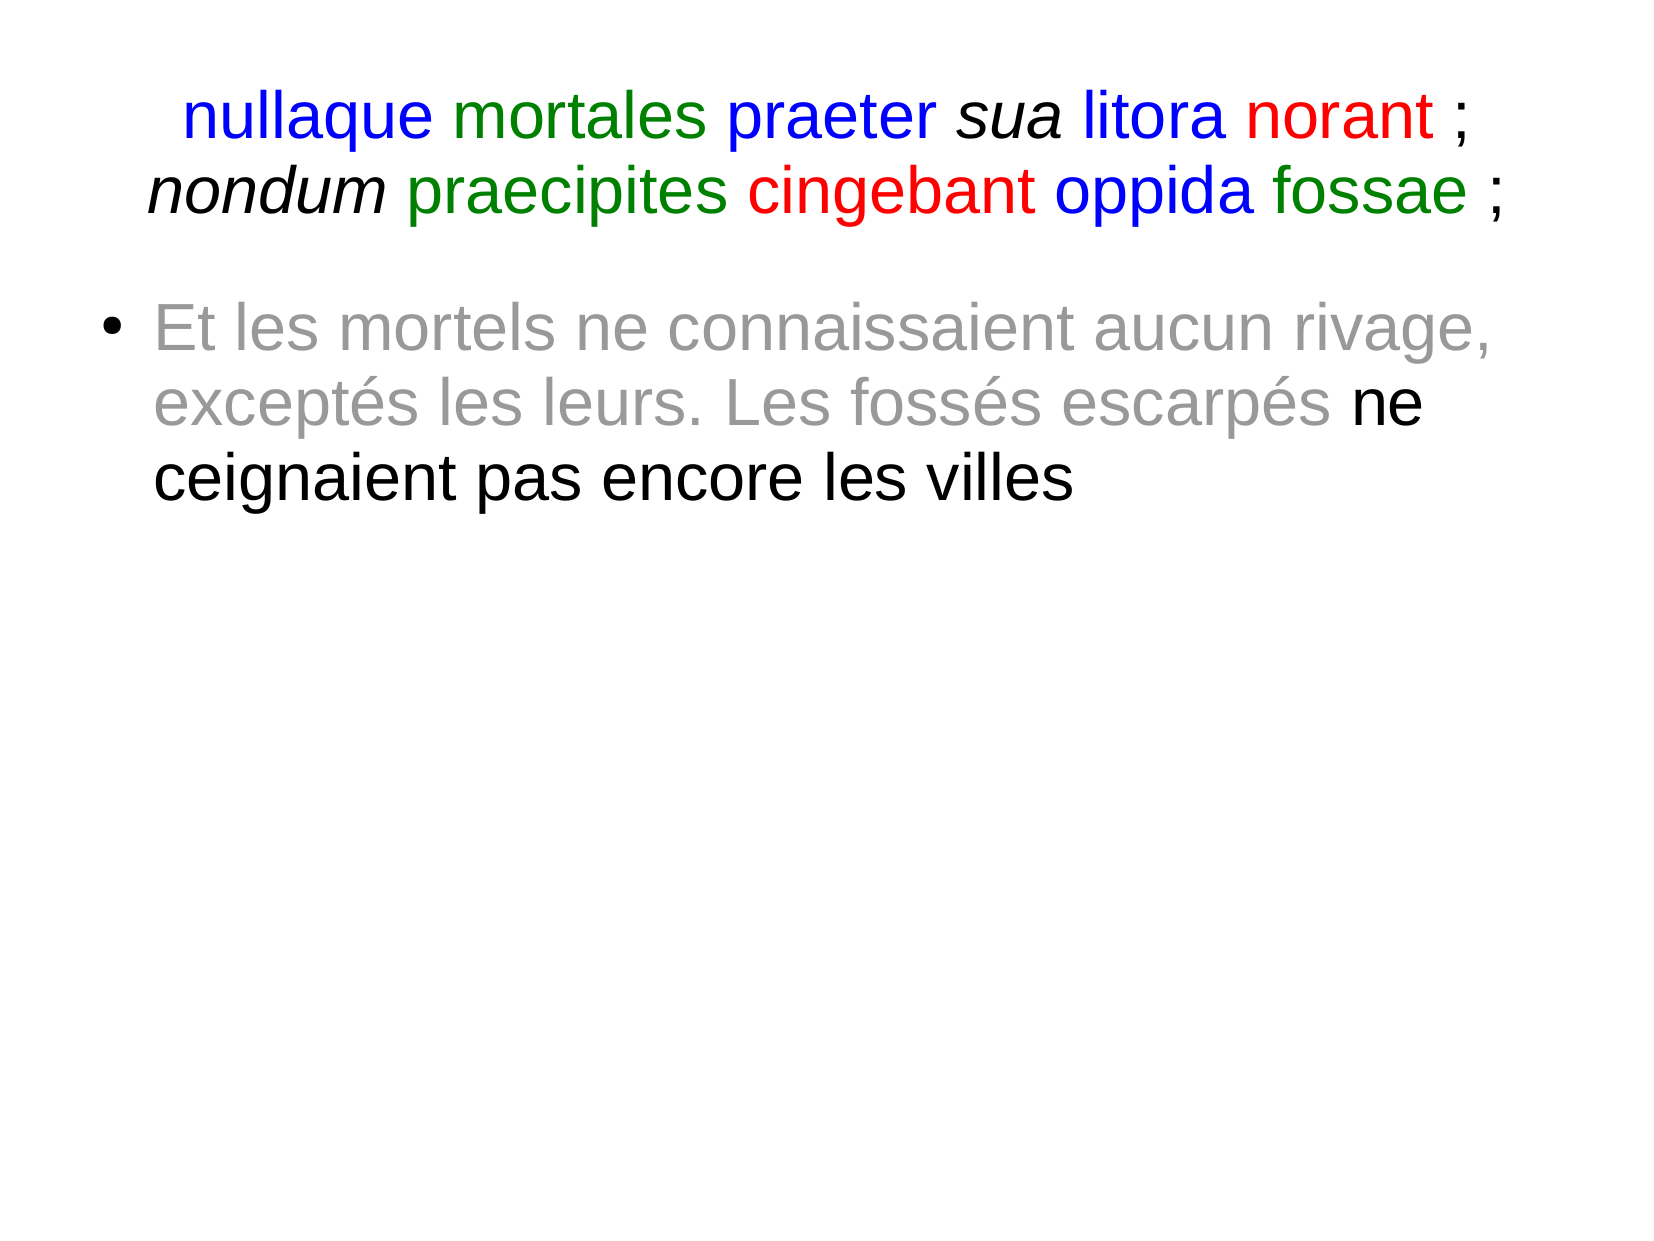

# nullaque mortales praeter sua litora norant ; nondum praecipites cingebant oppida fossae ;
Et les mortels ne connaissaient aucun rivage, exceptés les leurs. Les fossés escarpés ne ceignaient pas encore les villes